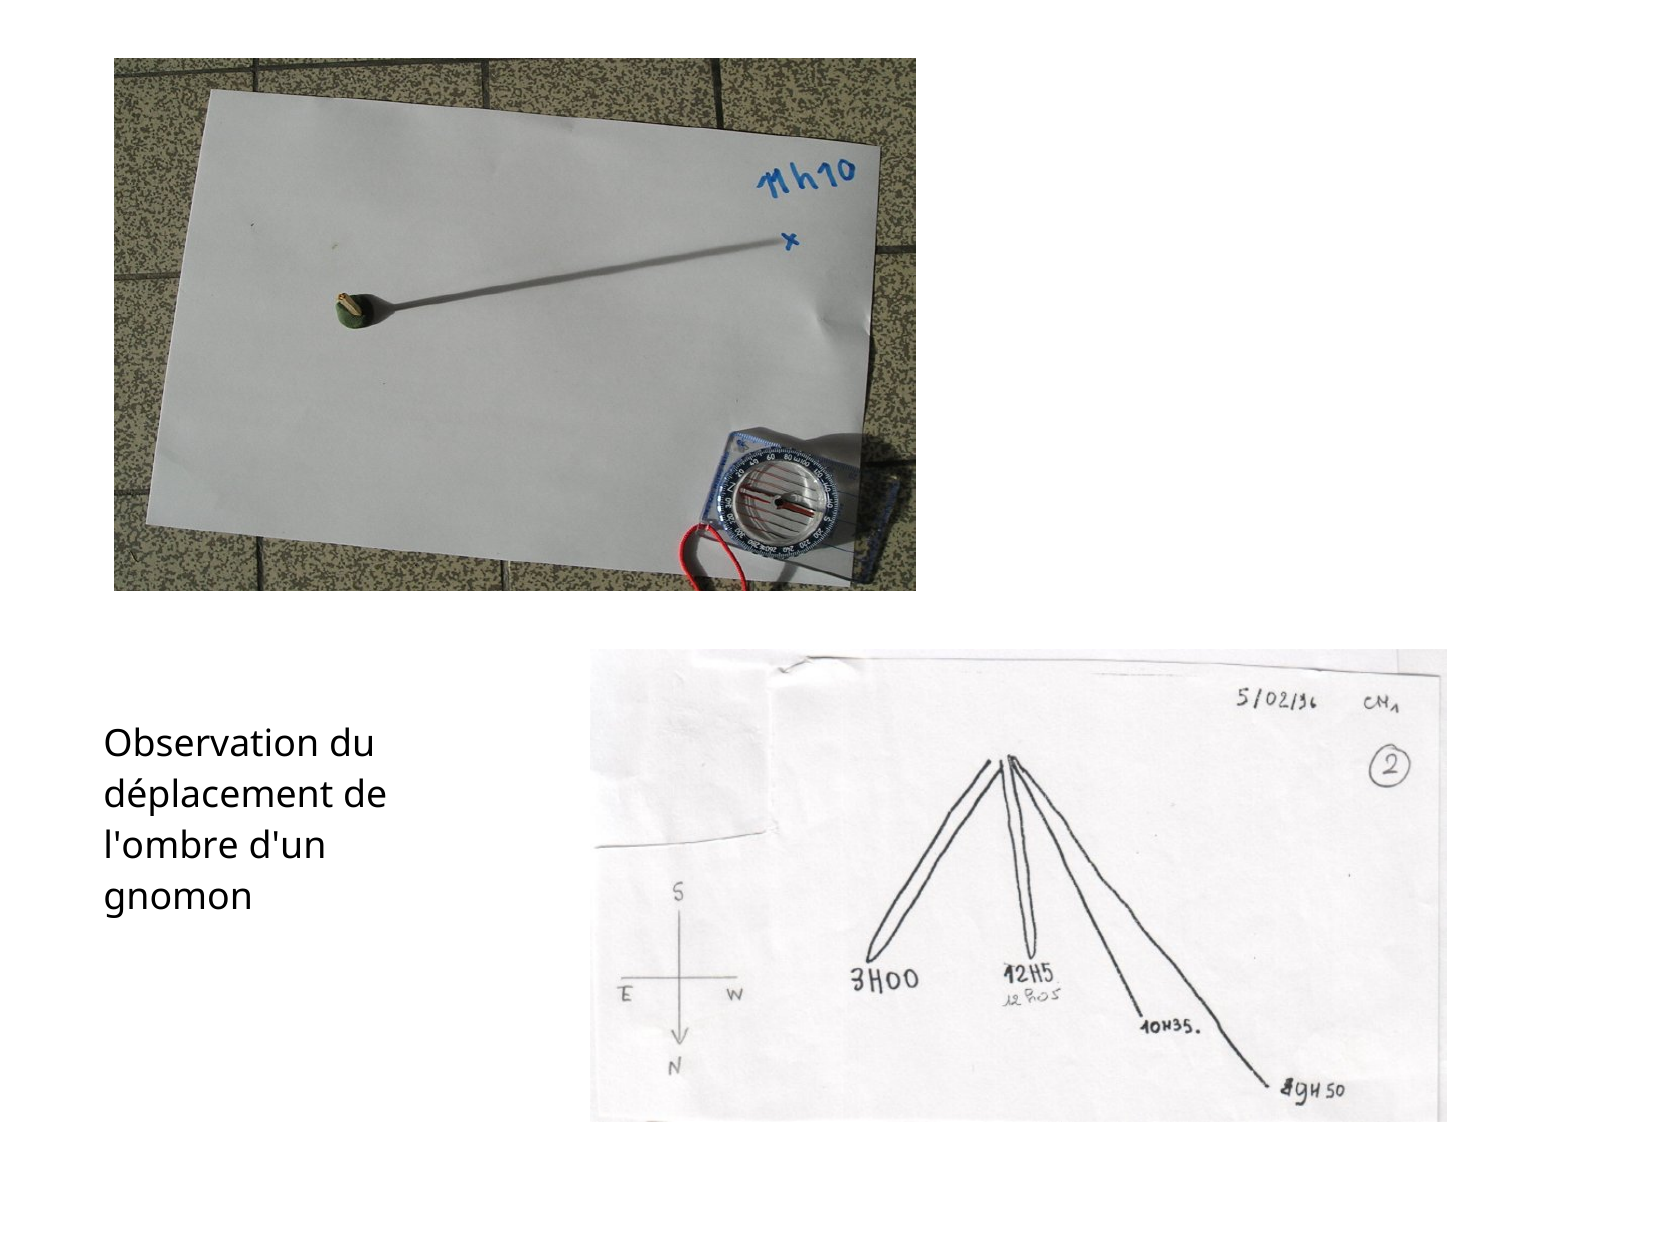

Observation du déplacement de l'ombre d'un gnomon